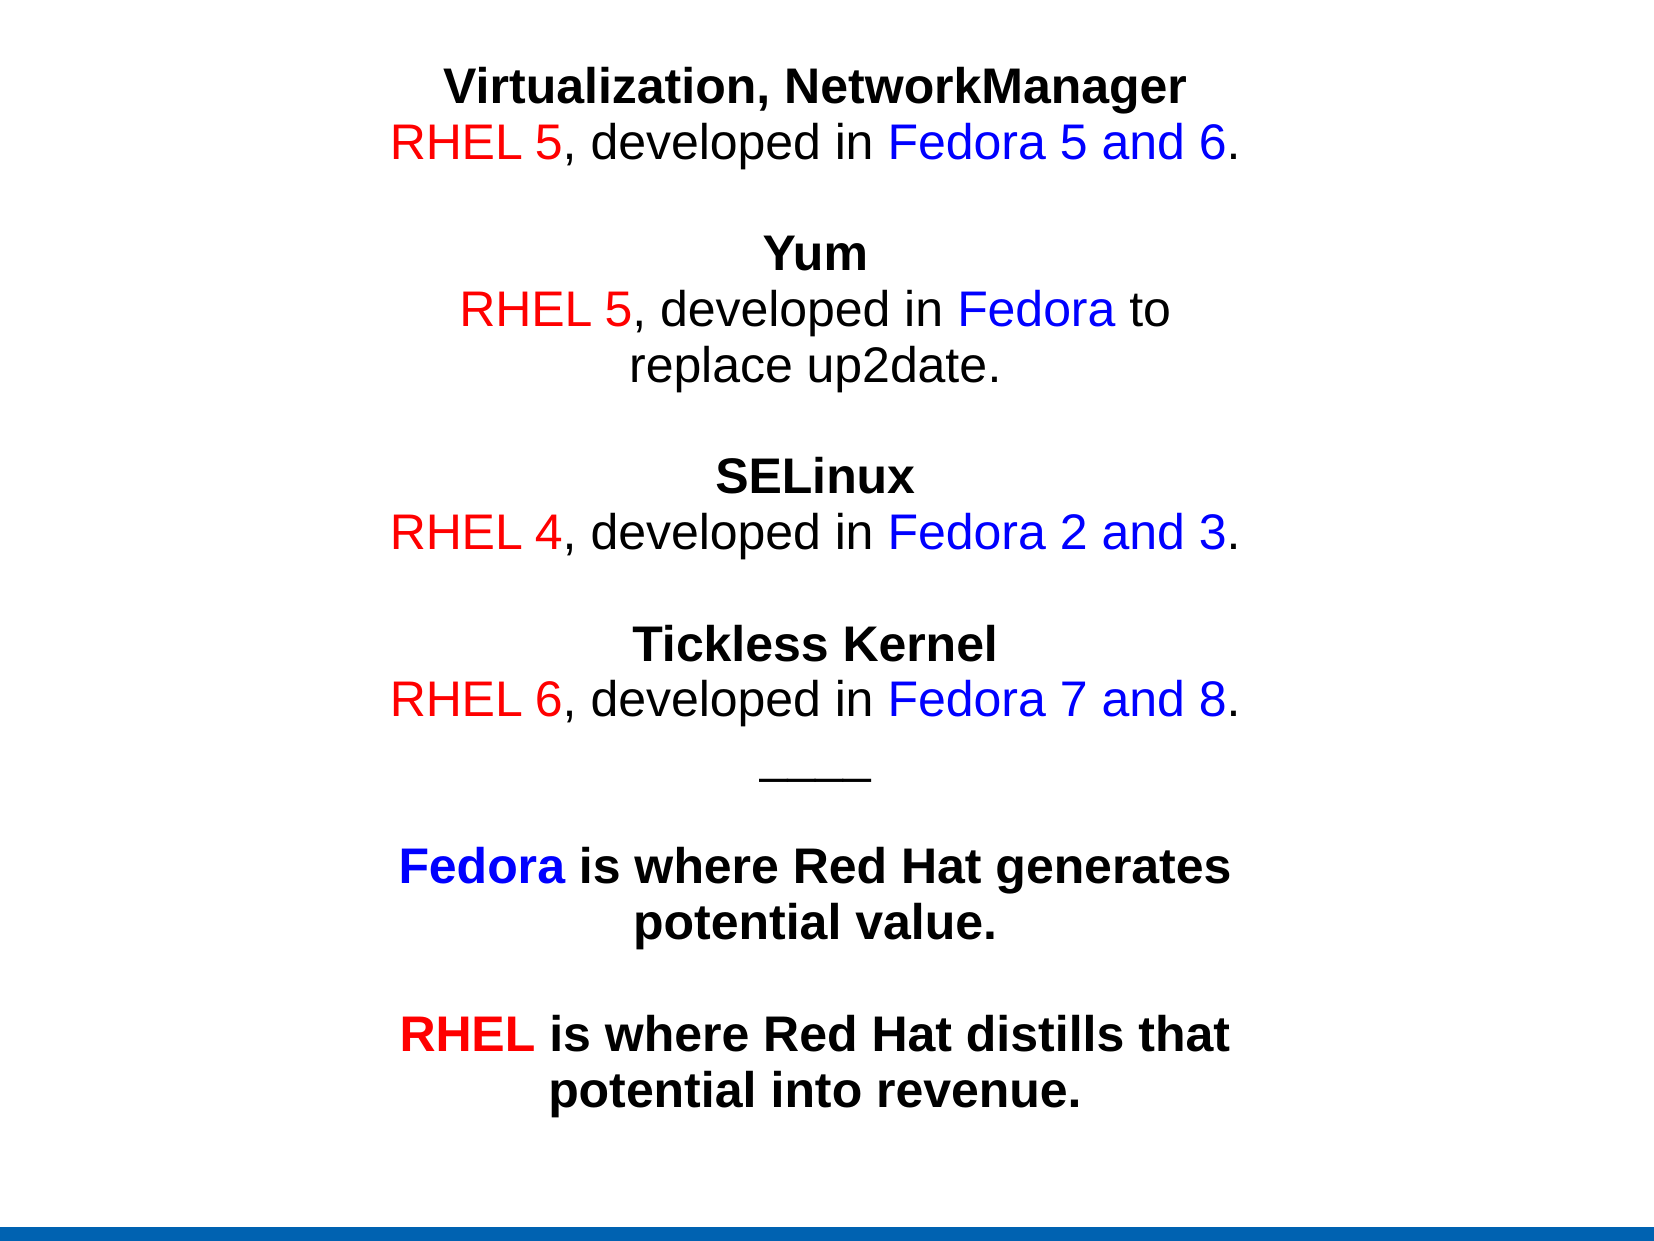

Virtualization, NetworkManager
RHEL 5, developed in Fedora 5 and 6.
Yum
RHEL 5, developed in Fedora to replace up2date.
SELinux
RHEL 4, developed in Fedora 2 and 3.
Tickless Kernel
RHEL 6, developed in Fedora 7 and 8.
____
Fedora is where Red Hat generates potential value.
RHEL is where Red Hat distills that potential into revenue.